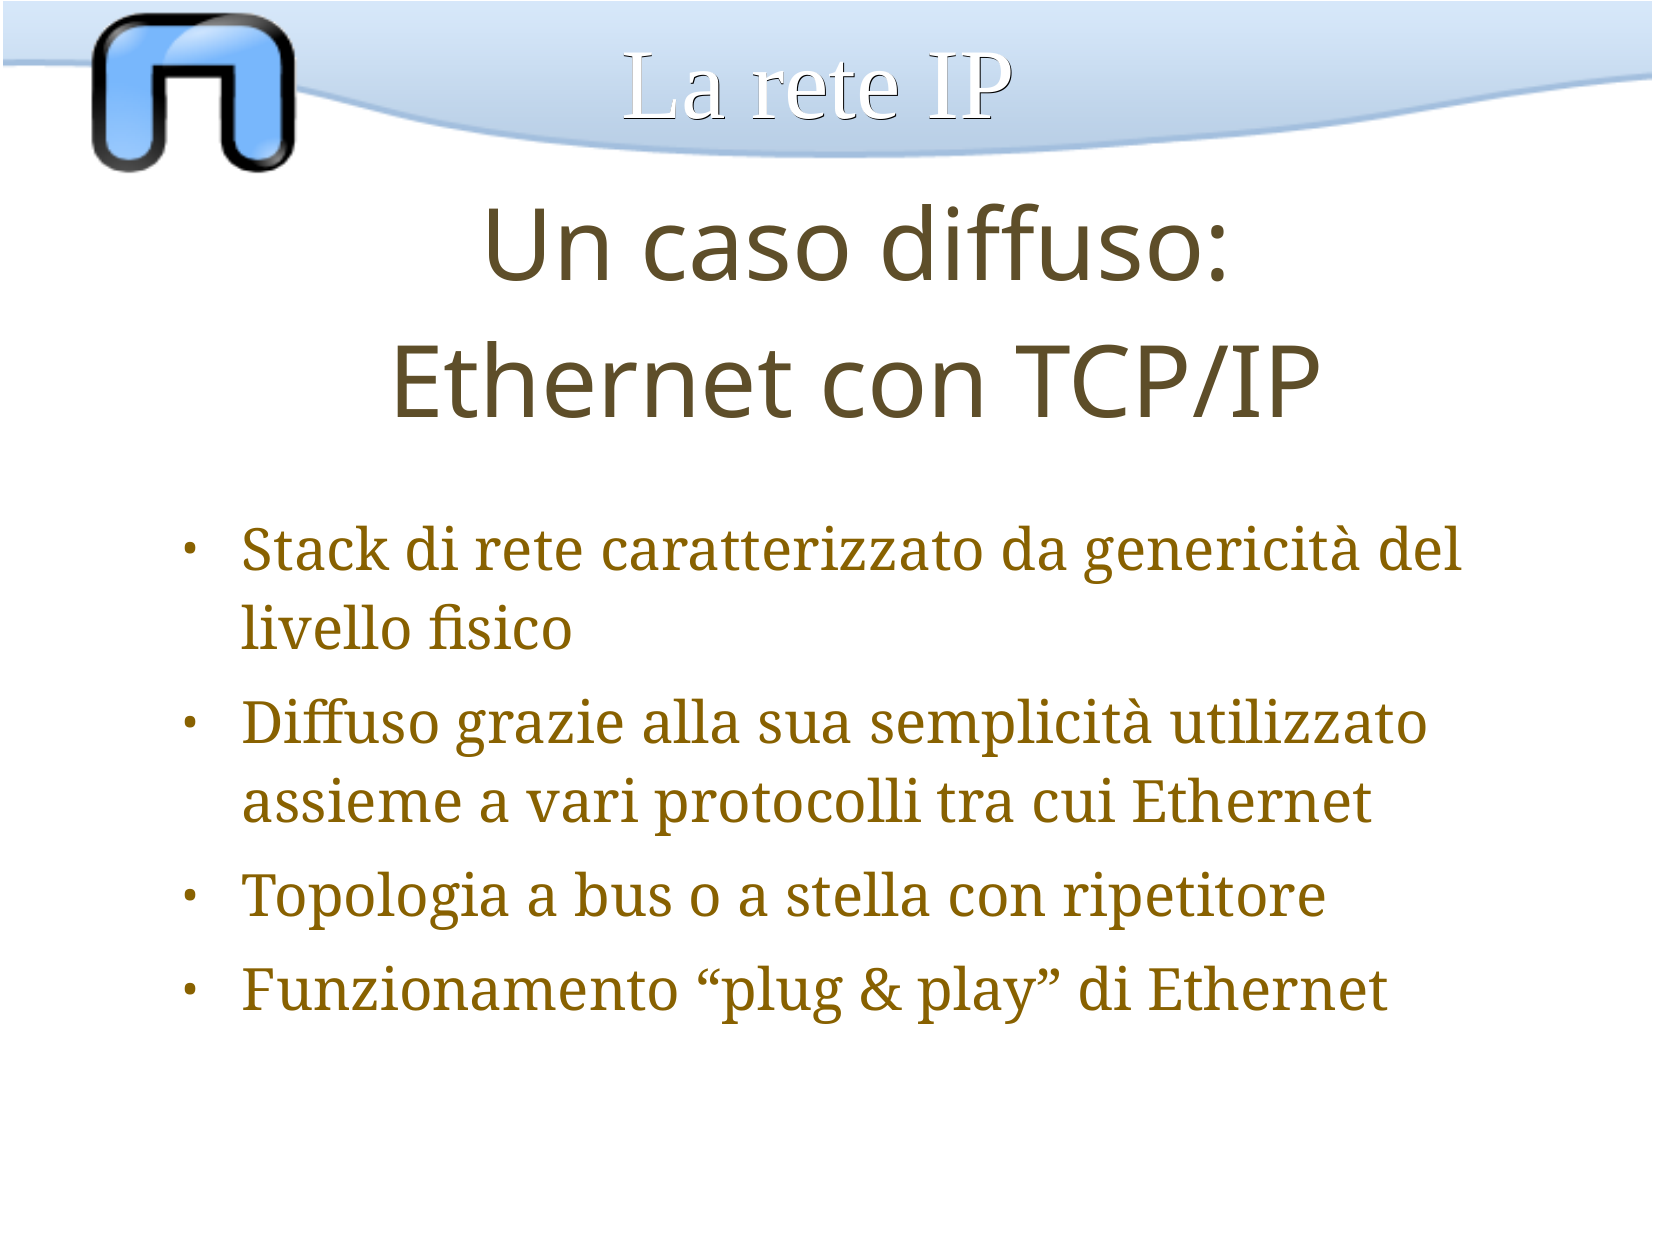

La rete IP
Un caso diffuso:
Ethernet con TCP/IP
# Stack di rete caratterizzato da genericità del livello fisico
Diffuso grazie alla sua semplicità utilizzato assieme a vari protocolli tra cui Ethernet
Topologia a bus o a stella con ripetitore
Funzionamento “plug & play” di Ethernet